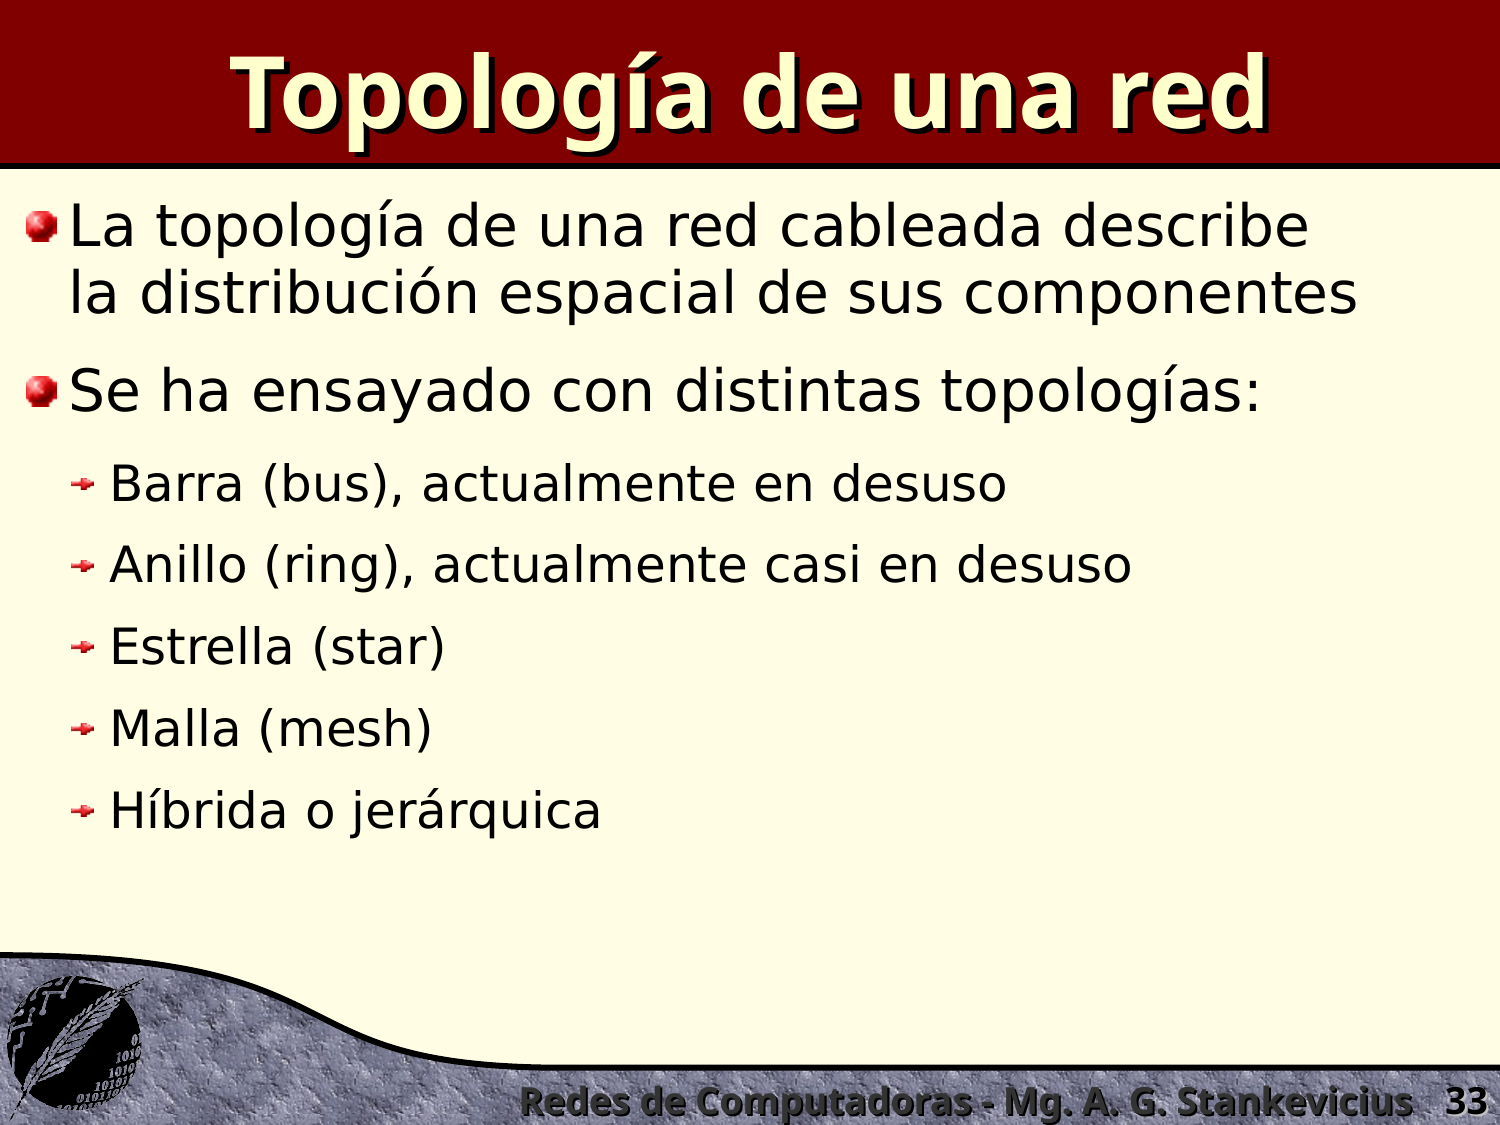

# Topología de una red
La topología de una red cableada describe
la distribución espacial de sus componentes
Se ha ensayado con distintas topologías:
Barra (bus), actualmente en desuso
Anillo (ring), actualmente casi en desuso
Estrella (star)
Malla (mesh)
Híbrida o jerárquica
33